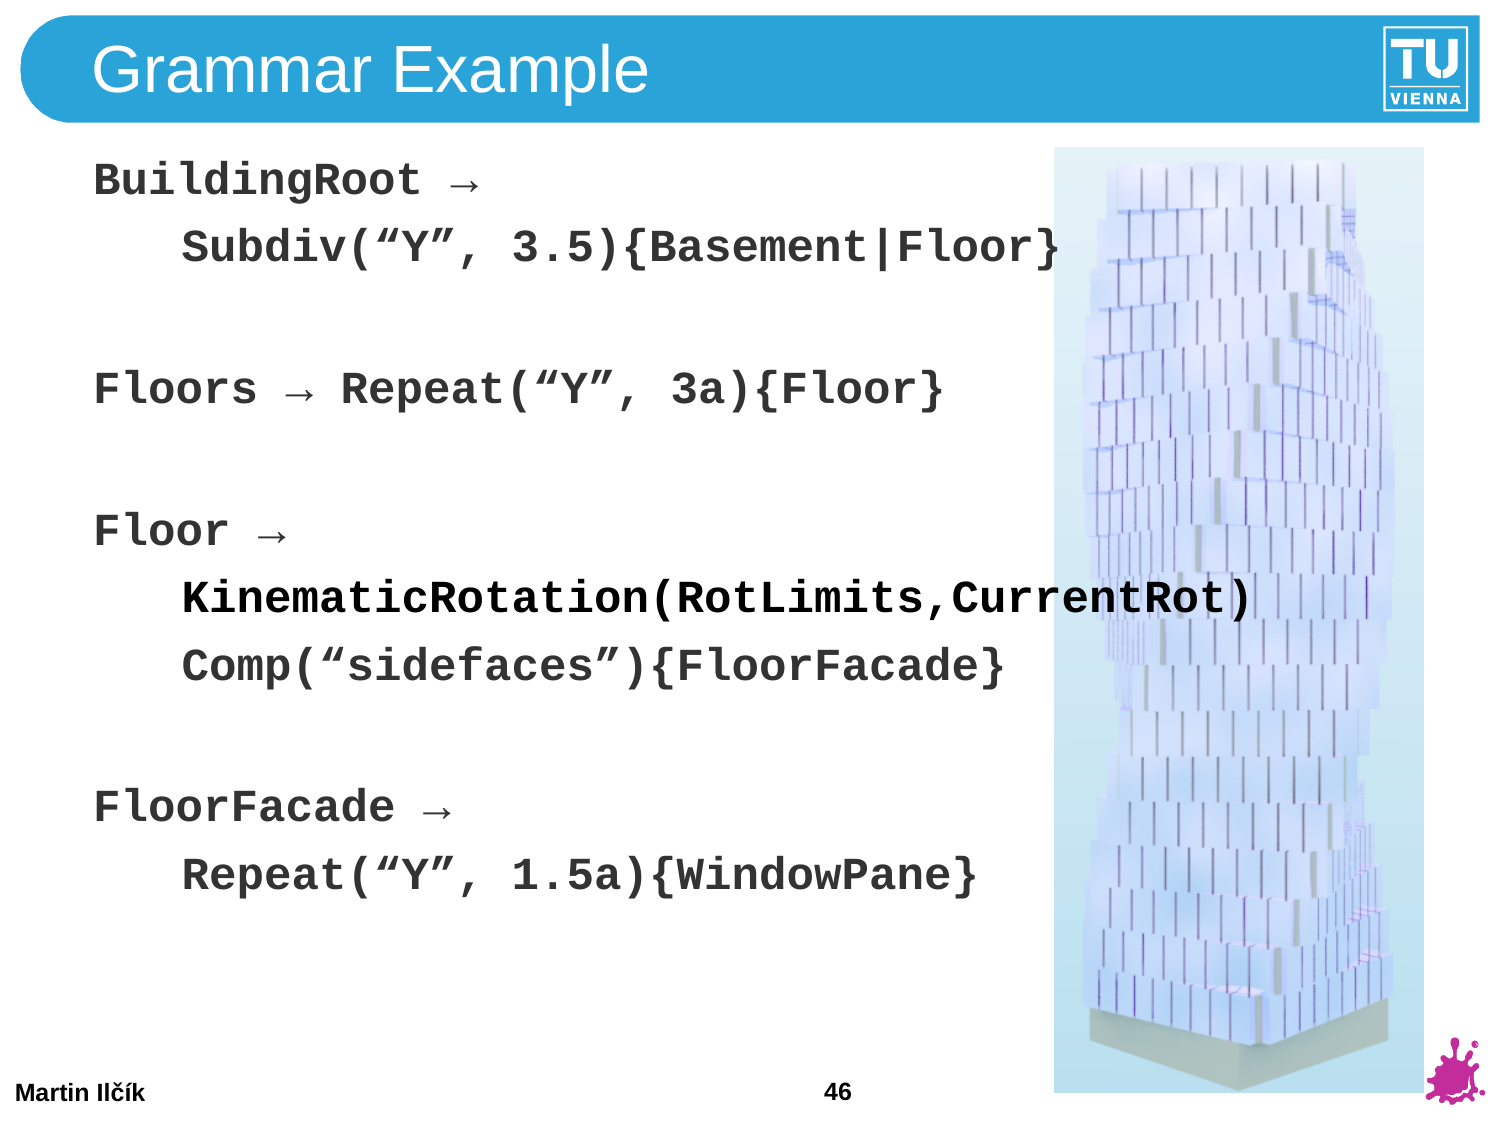

# Grammar Example
BuildingRoot →
Subdiv(“Y”, 3.5){Basement|Floor}
Floors → Repeat(“Y”, 3a){Floor}
Floor →
KinematicRotation(RotLimits,CurrentRot)
Comp(“sidefaces”){FloorFacade}
FloorFacade →
Repeat(“Y”, 1.5a){WindowPane}
Martin Ilčík